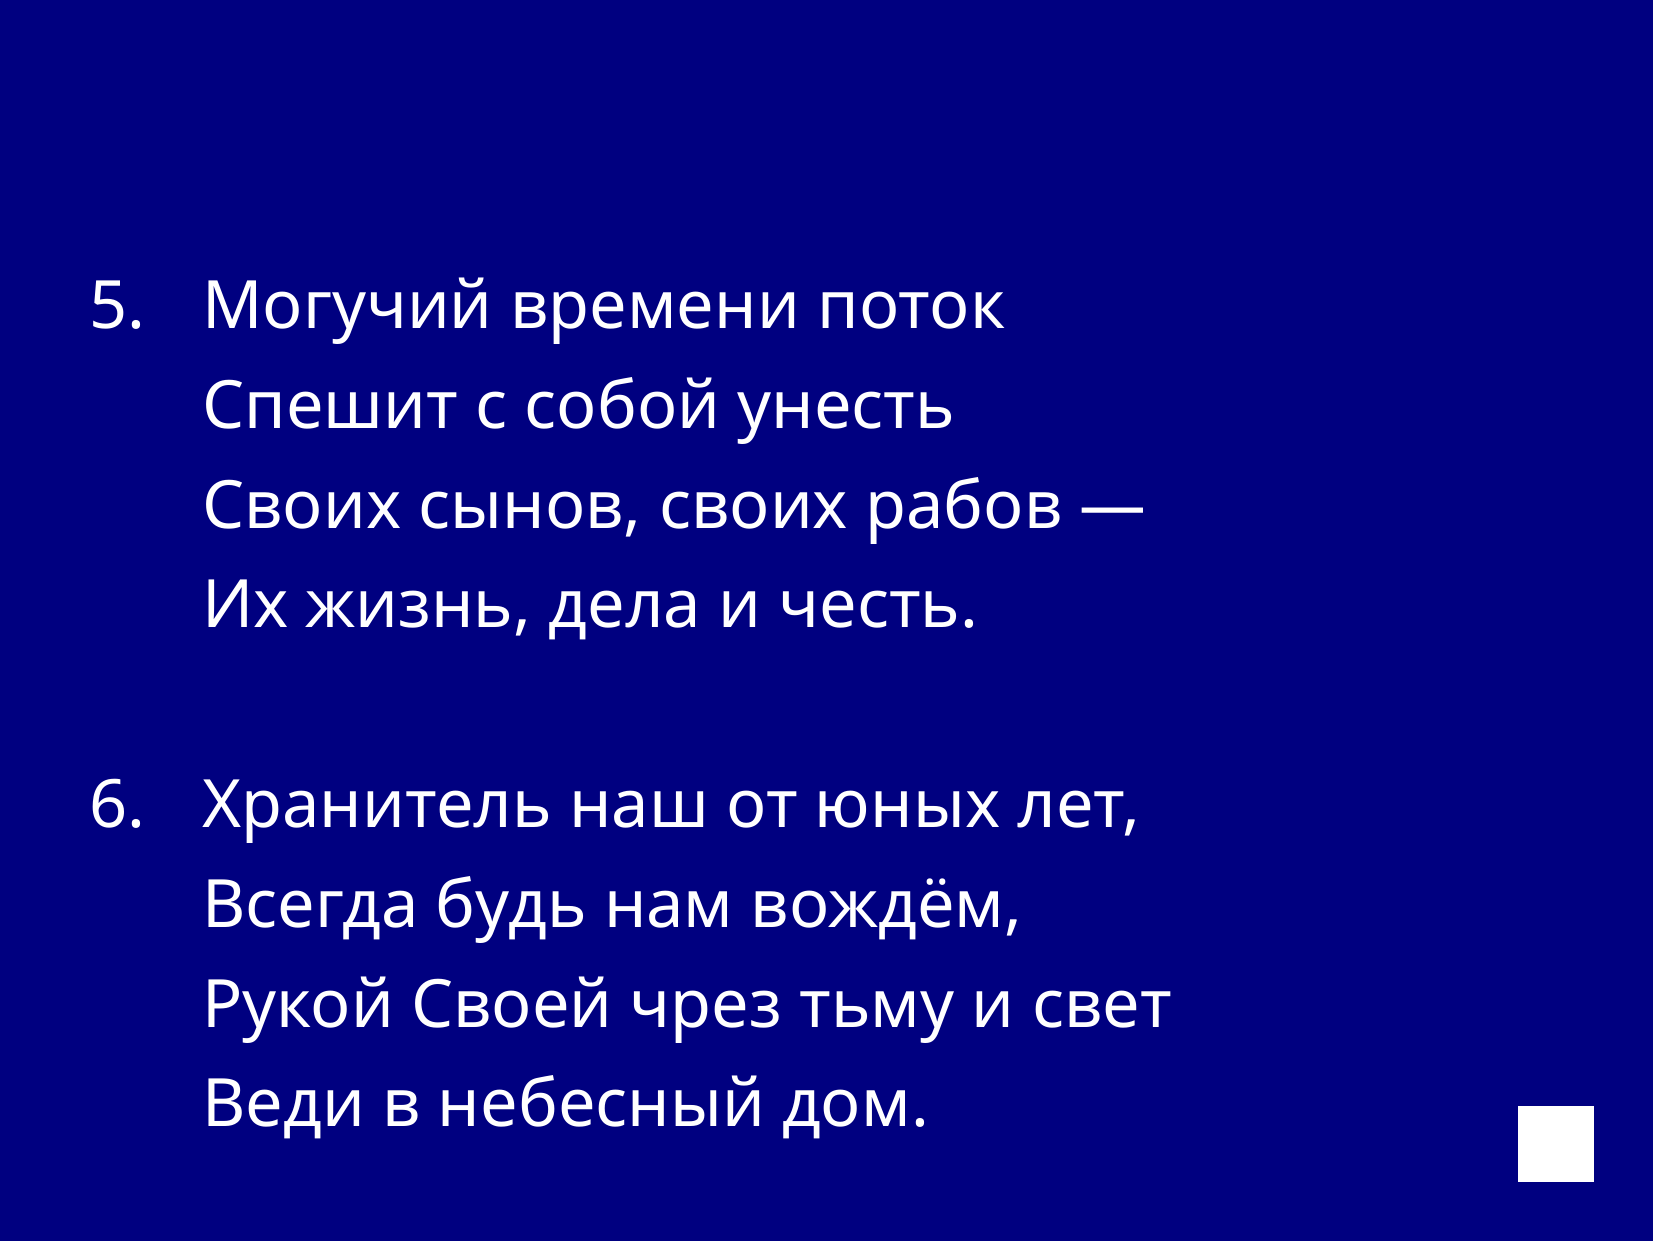

5.	Могучий времени поток
	Спешит с собой унесть
	Своих сынов, своих рабов —
	Их жизнь, дела и честь.
6.	Хранитель наш от юных лет,
	Всегда будь нам вождём,
	Рукой Своей чрез тьму и свет
	Веди в небесный дом.